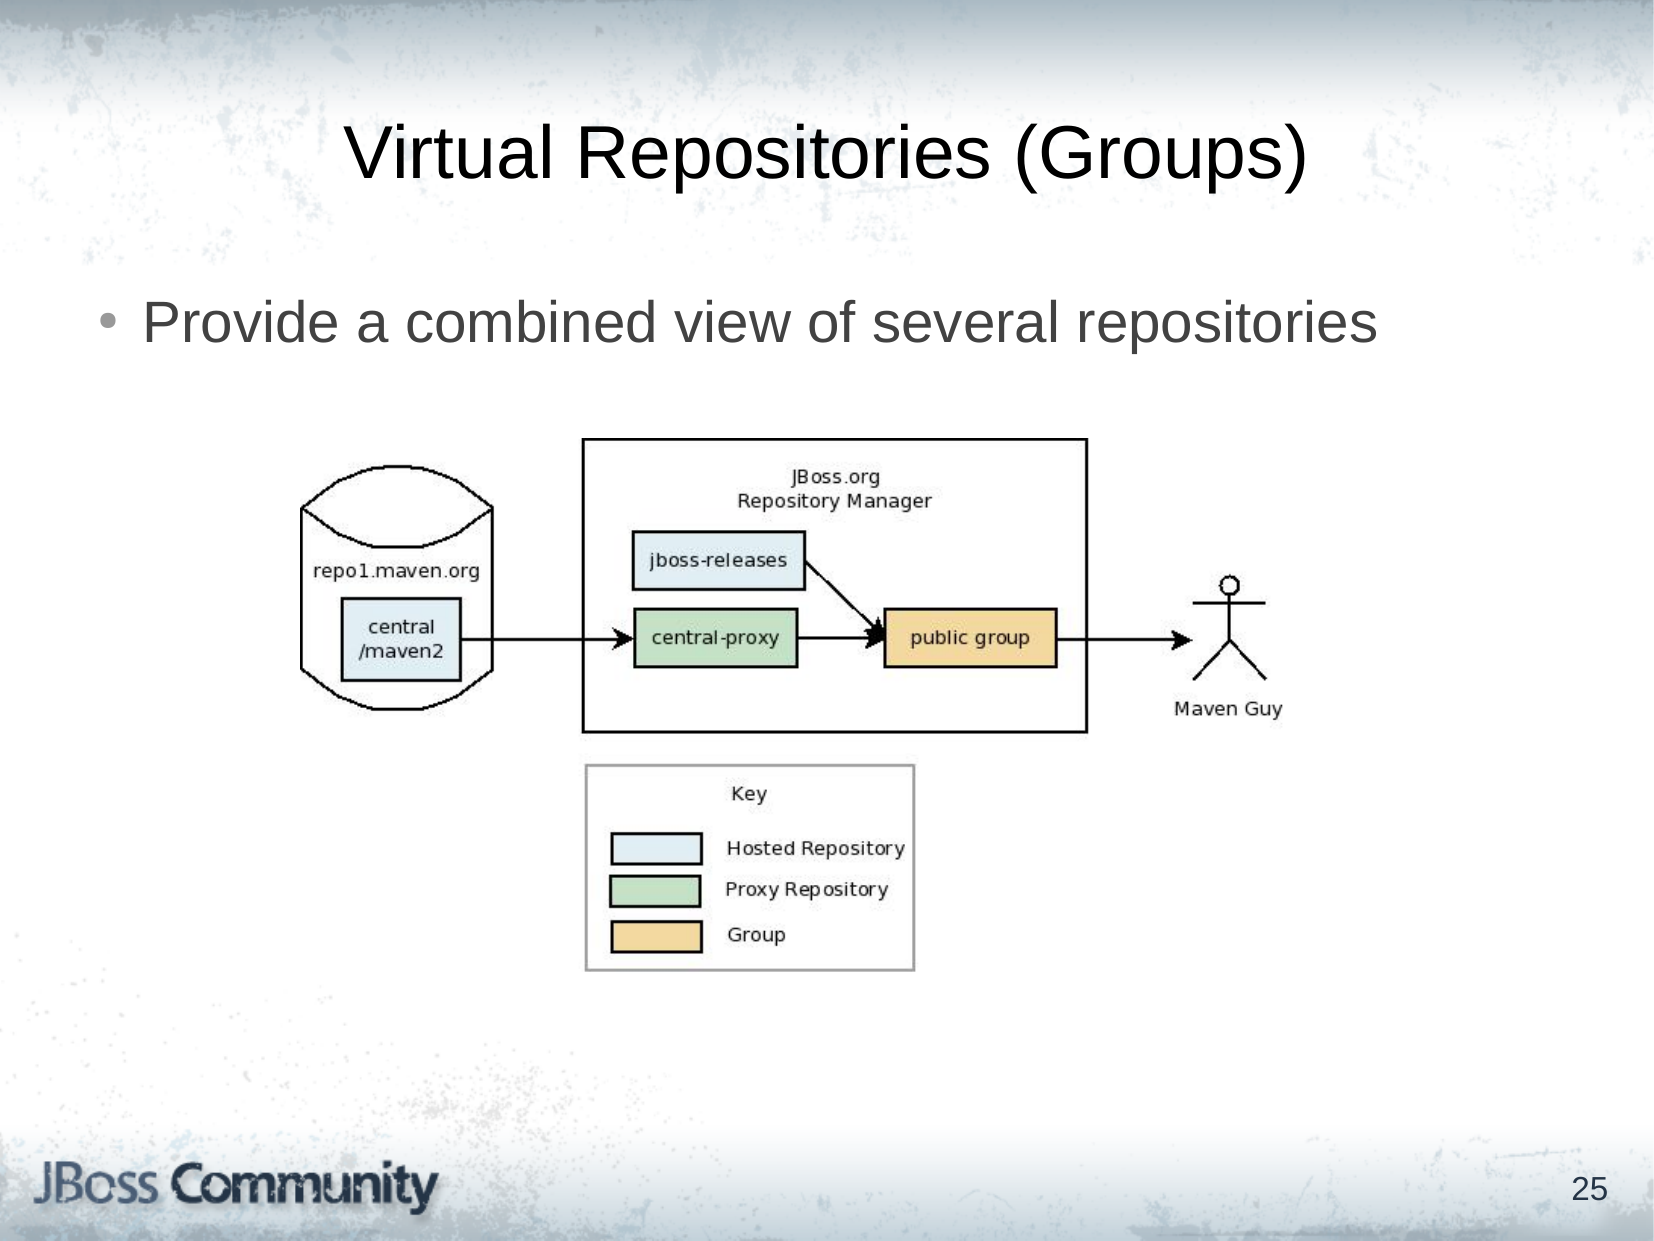

# Virtual Repositories (Groups)
Provide a combined view of several repositories